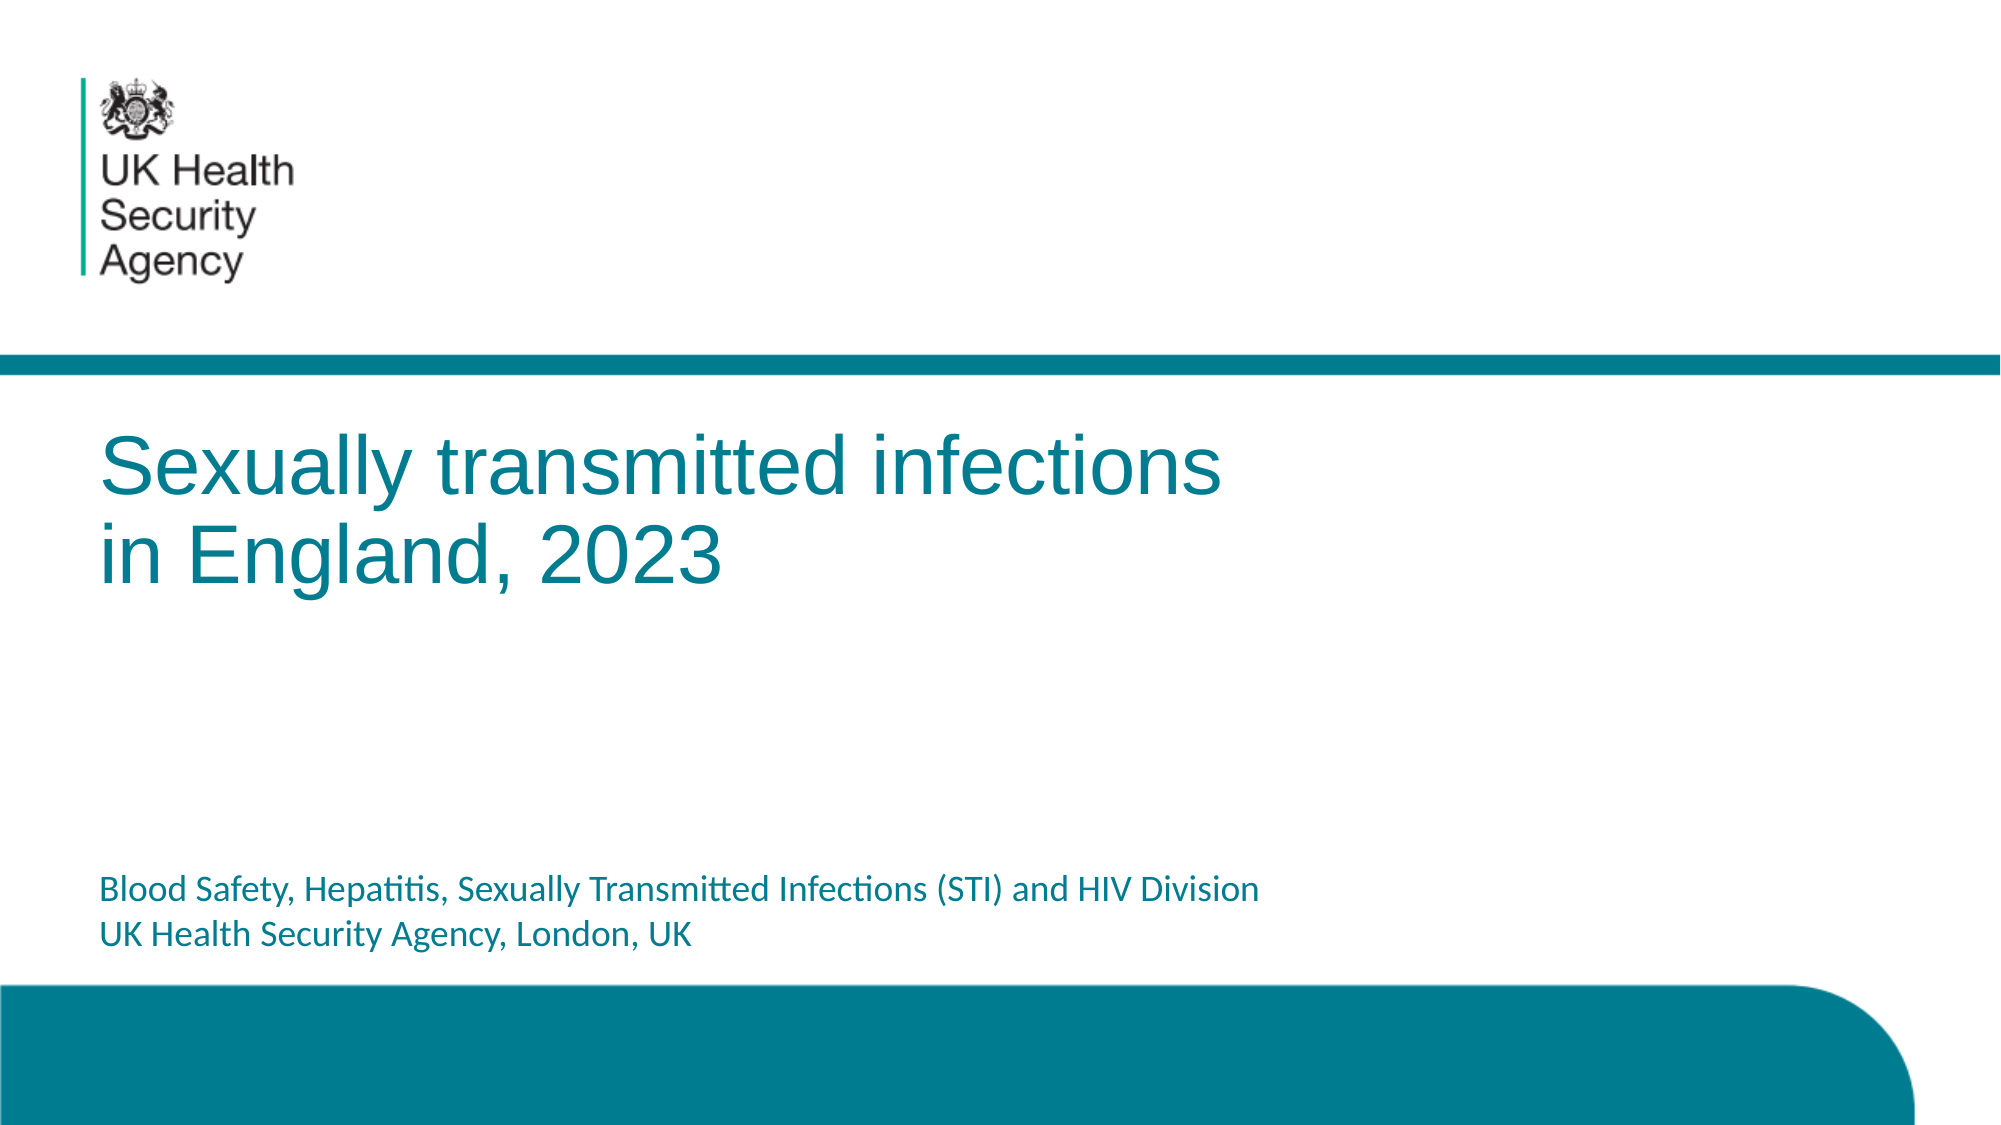

# Sexually transmitted infections in England, 2023
Blood Safety, Hepatitis, Sexually Transmitted Infections (STI) and HIV Division
UK Health Security Agency, London, UK